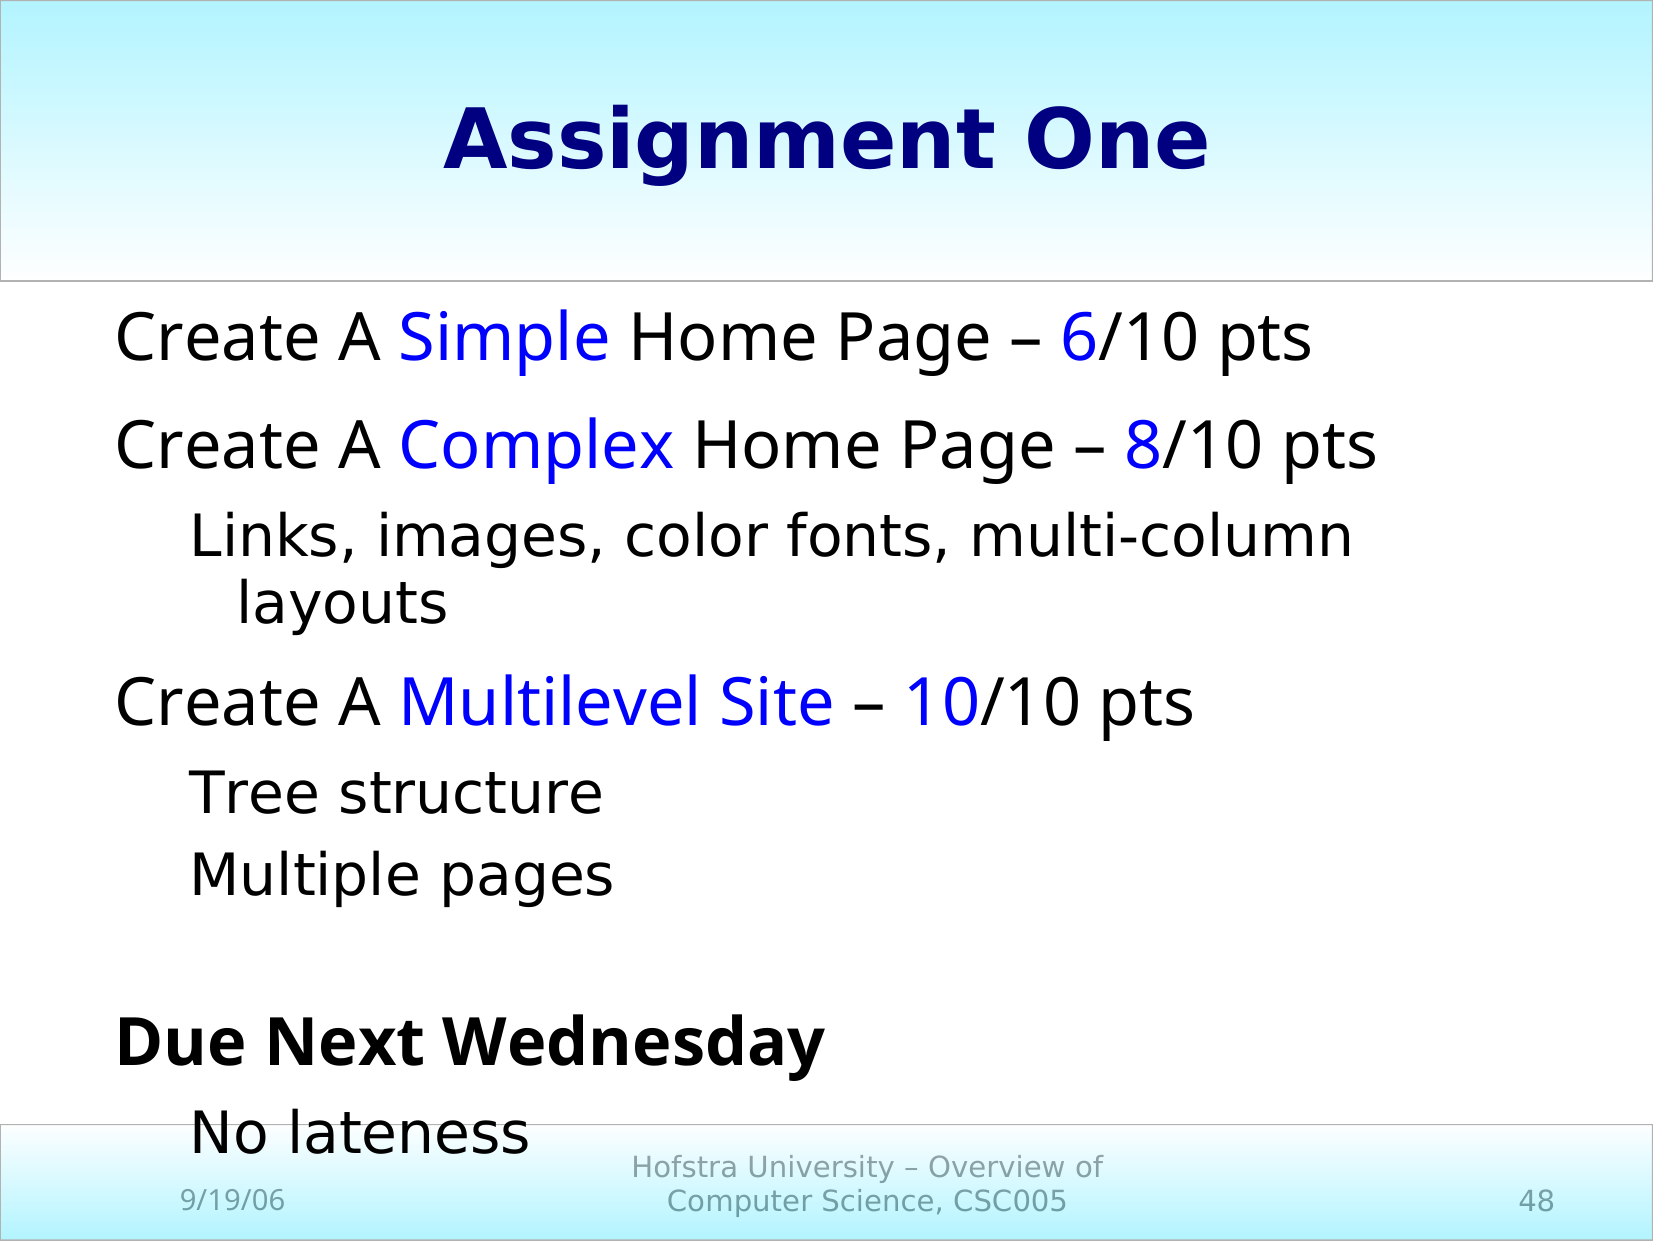

# Assignment One
Create A Simple Home Page – 6/10 pts
Create A Complex Home Page – 8/10 pts
Links, images, color fonts, multi-column layouts
Create A Multilevel Site – 10/10 pts
Tree structure
Multiple pages
Due Next Wednesday
No lateness
48